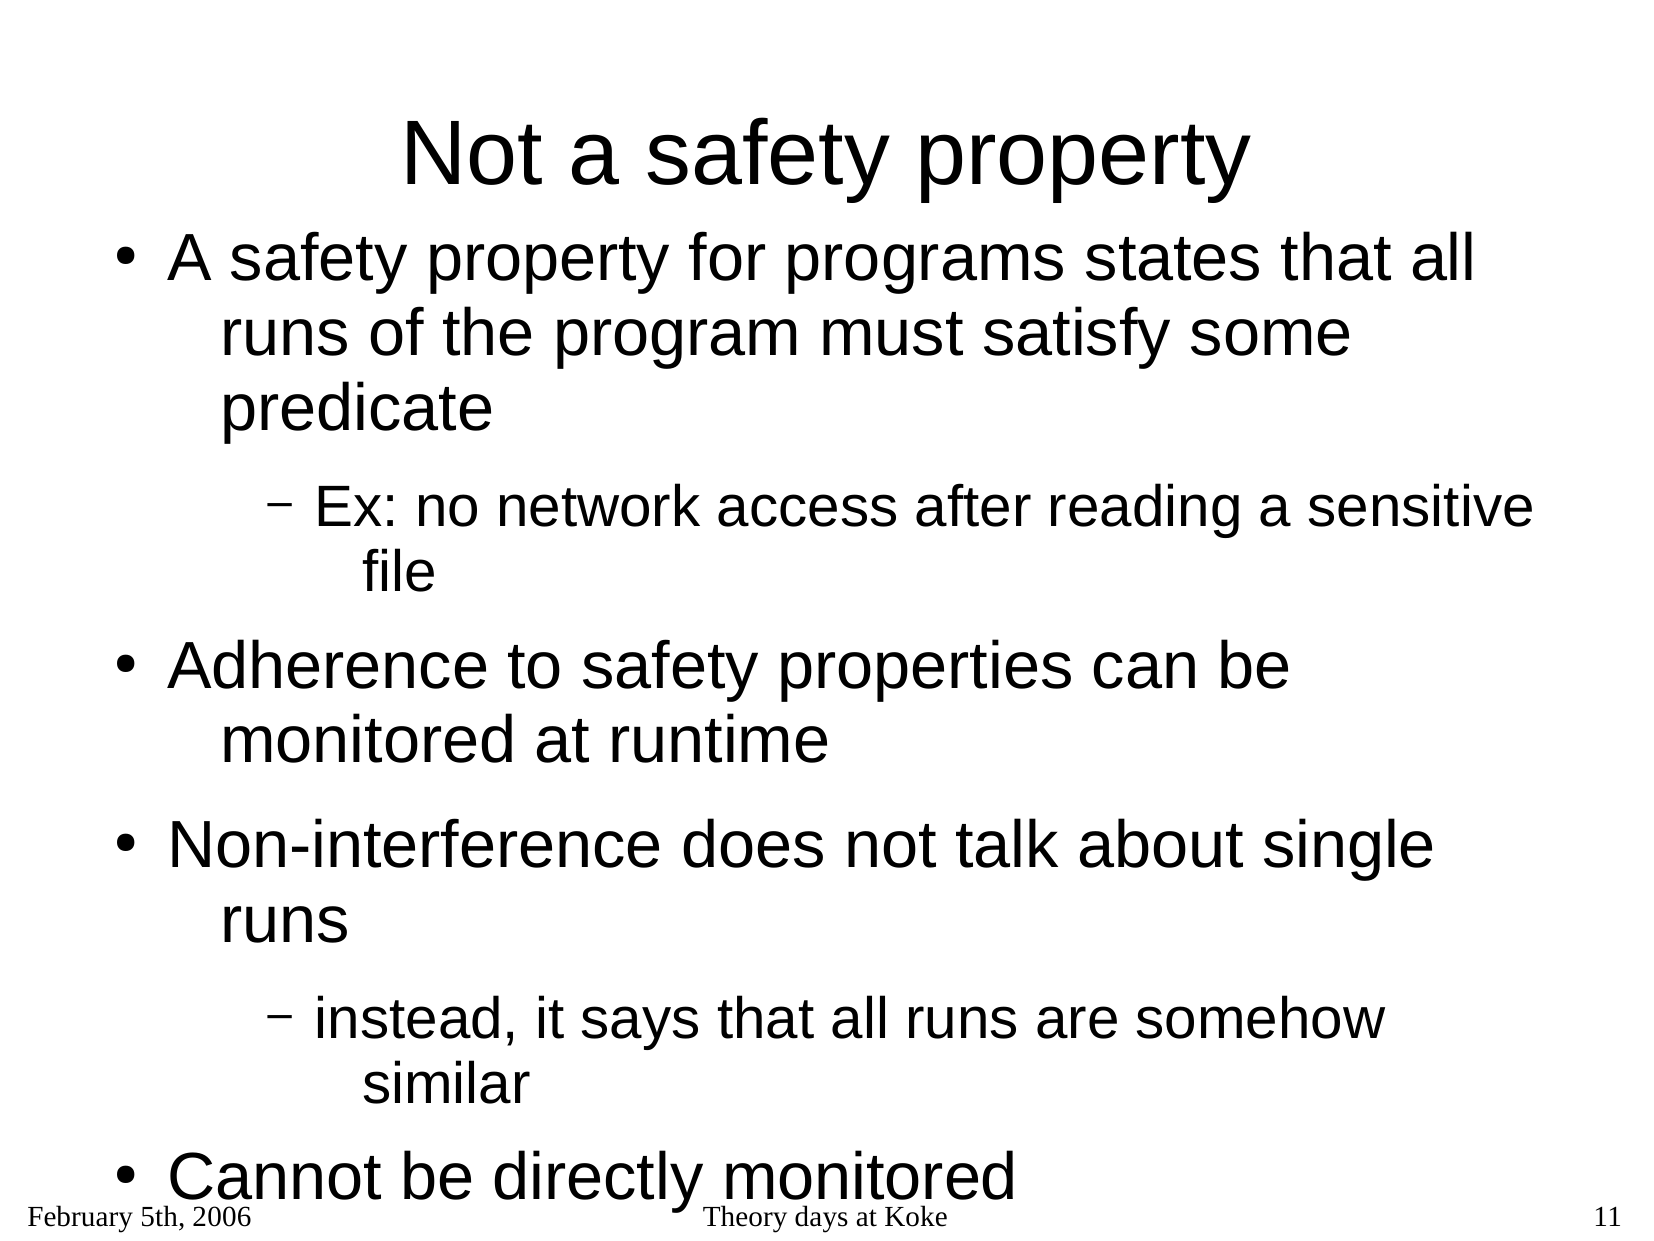

# Not a safety property
A safety property for programs states that all runs of the program must satisfy some predicate
Ex: no network access after reading a sensitive file
Adherence to safety properties can be monitored at runtime
Non-interference does not talk about single runs
instead, it says that all runs are somehow similar
Cannot be directly monitored
although there exist stronger safety properties
February 5th, 2006
Theory days at Koke
11